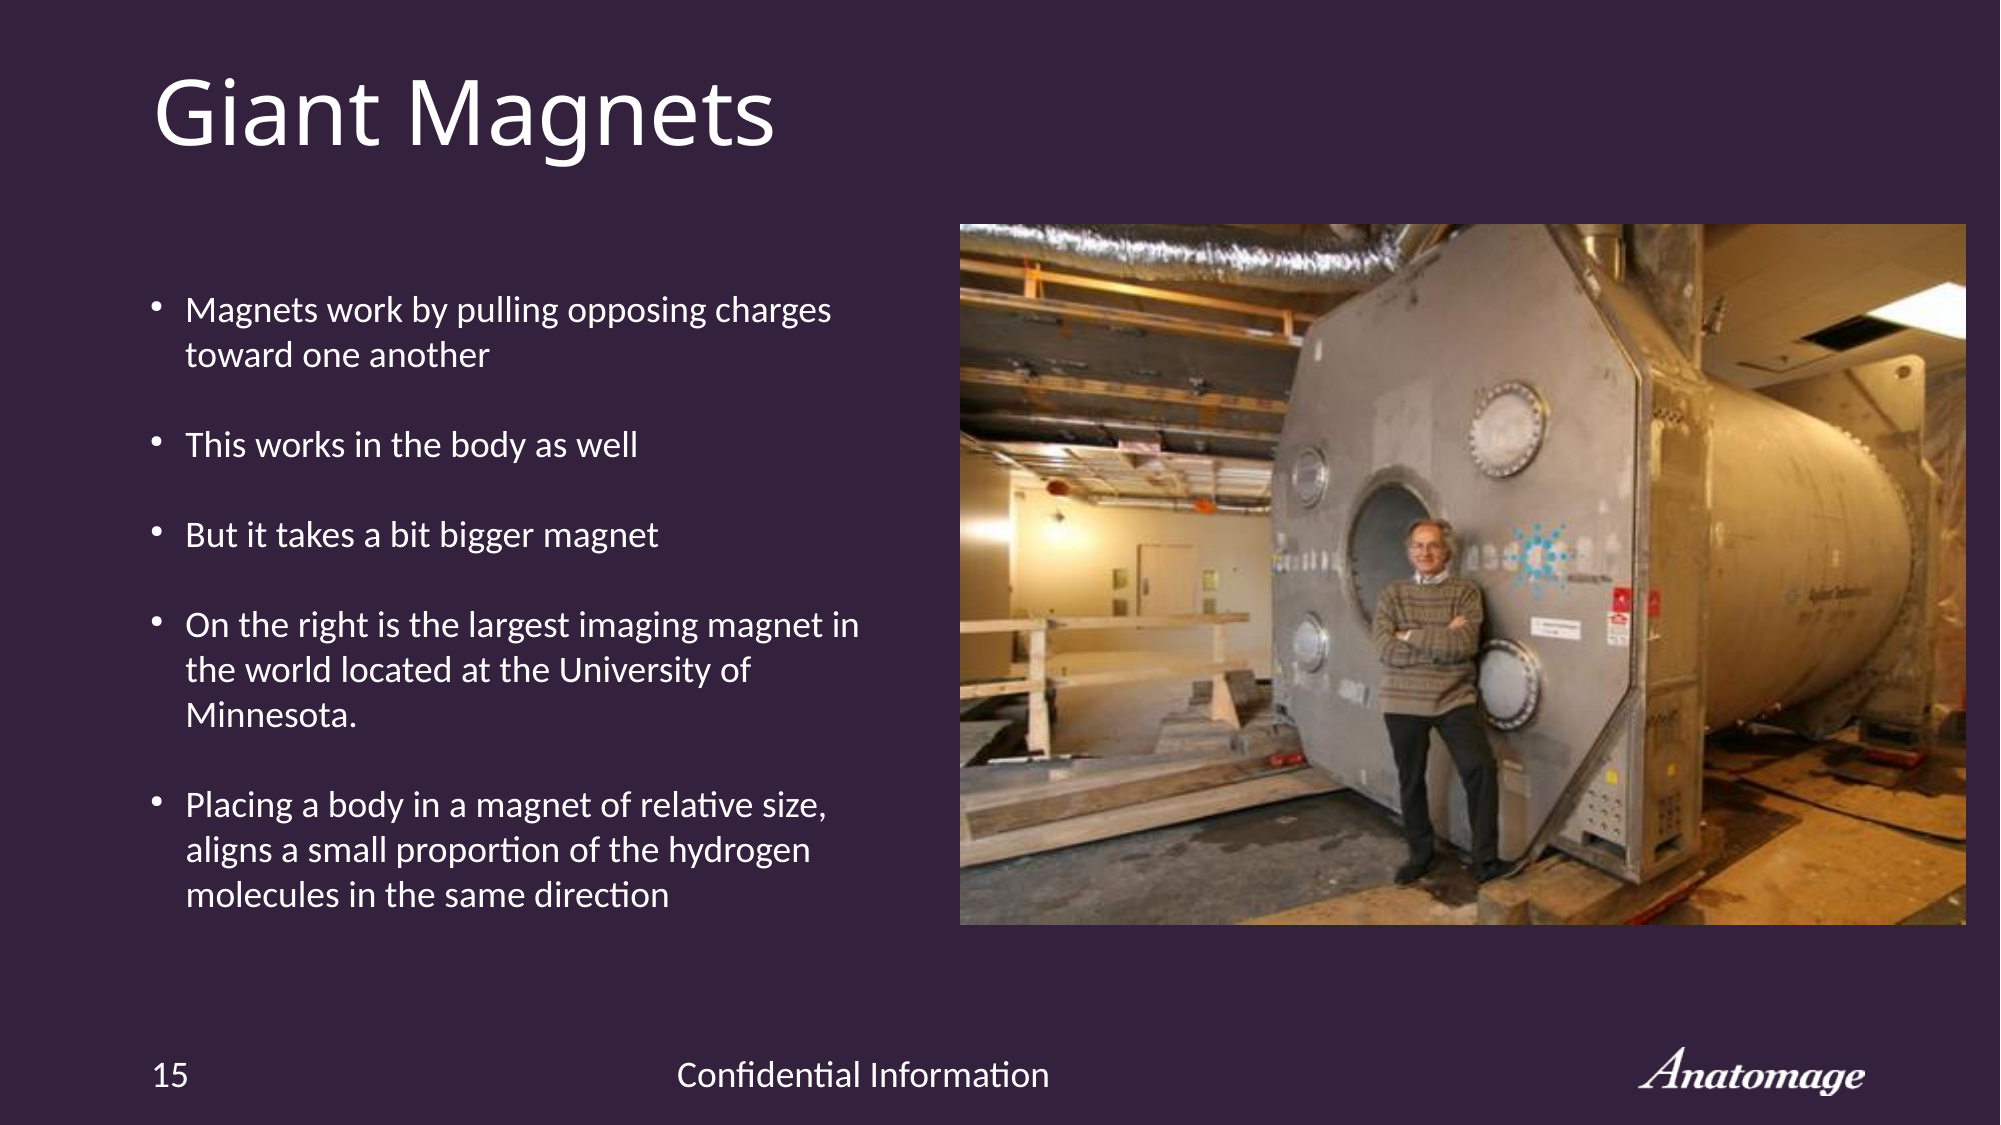

# Giant Magnets
Magnets work by pulling opposing charges toward one another
This works in the body as well
But it takes a bit bigger magnet
On the right is the largest imaging magnet in the world located at the University of Minnesota.
Placing a body in a magnet of relative size, aligns a small proportion of the hydrogen molecules in the same direction
Confidential Information